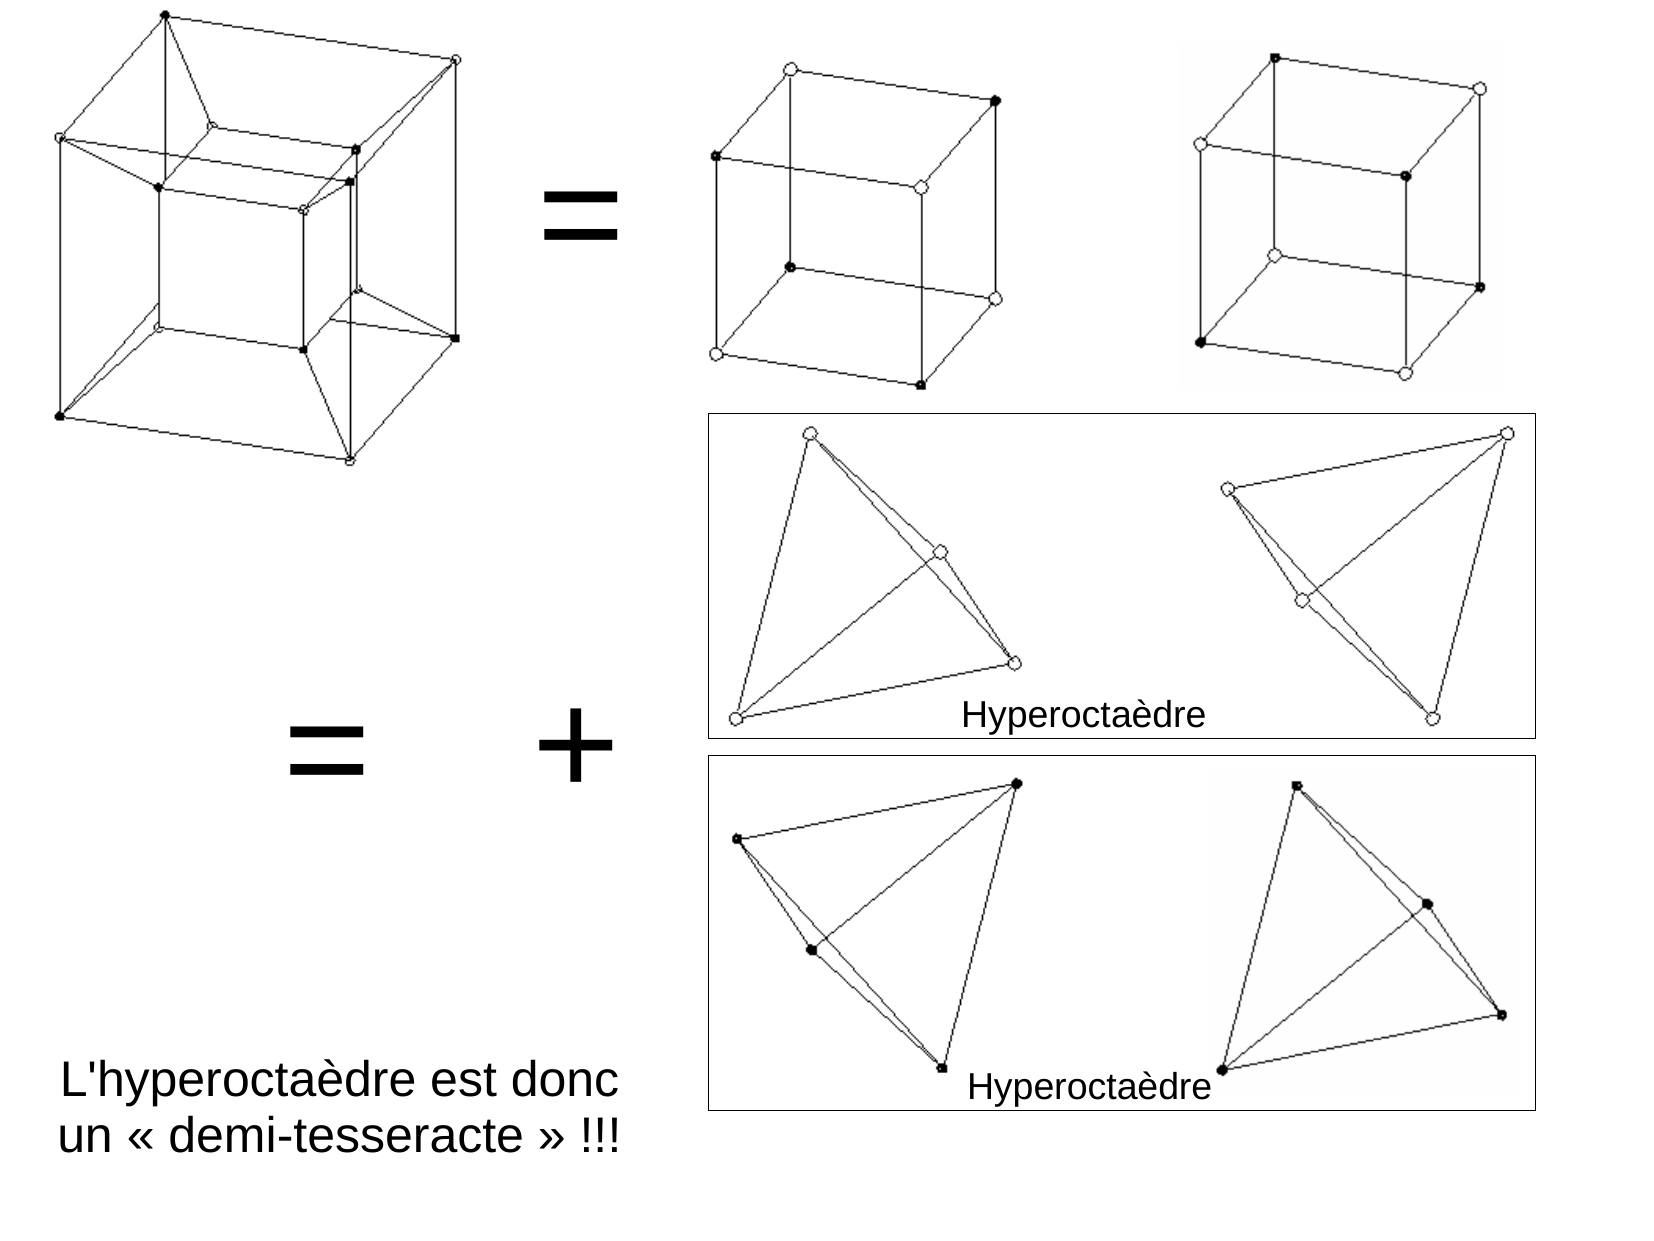

=
+
=
Hyperoctaèdre
L'hyperoctaèdre est donc un « demi-tesseracte » !!!
Hyperoctaèdre